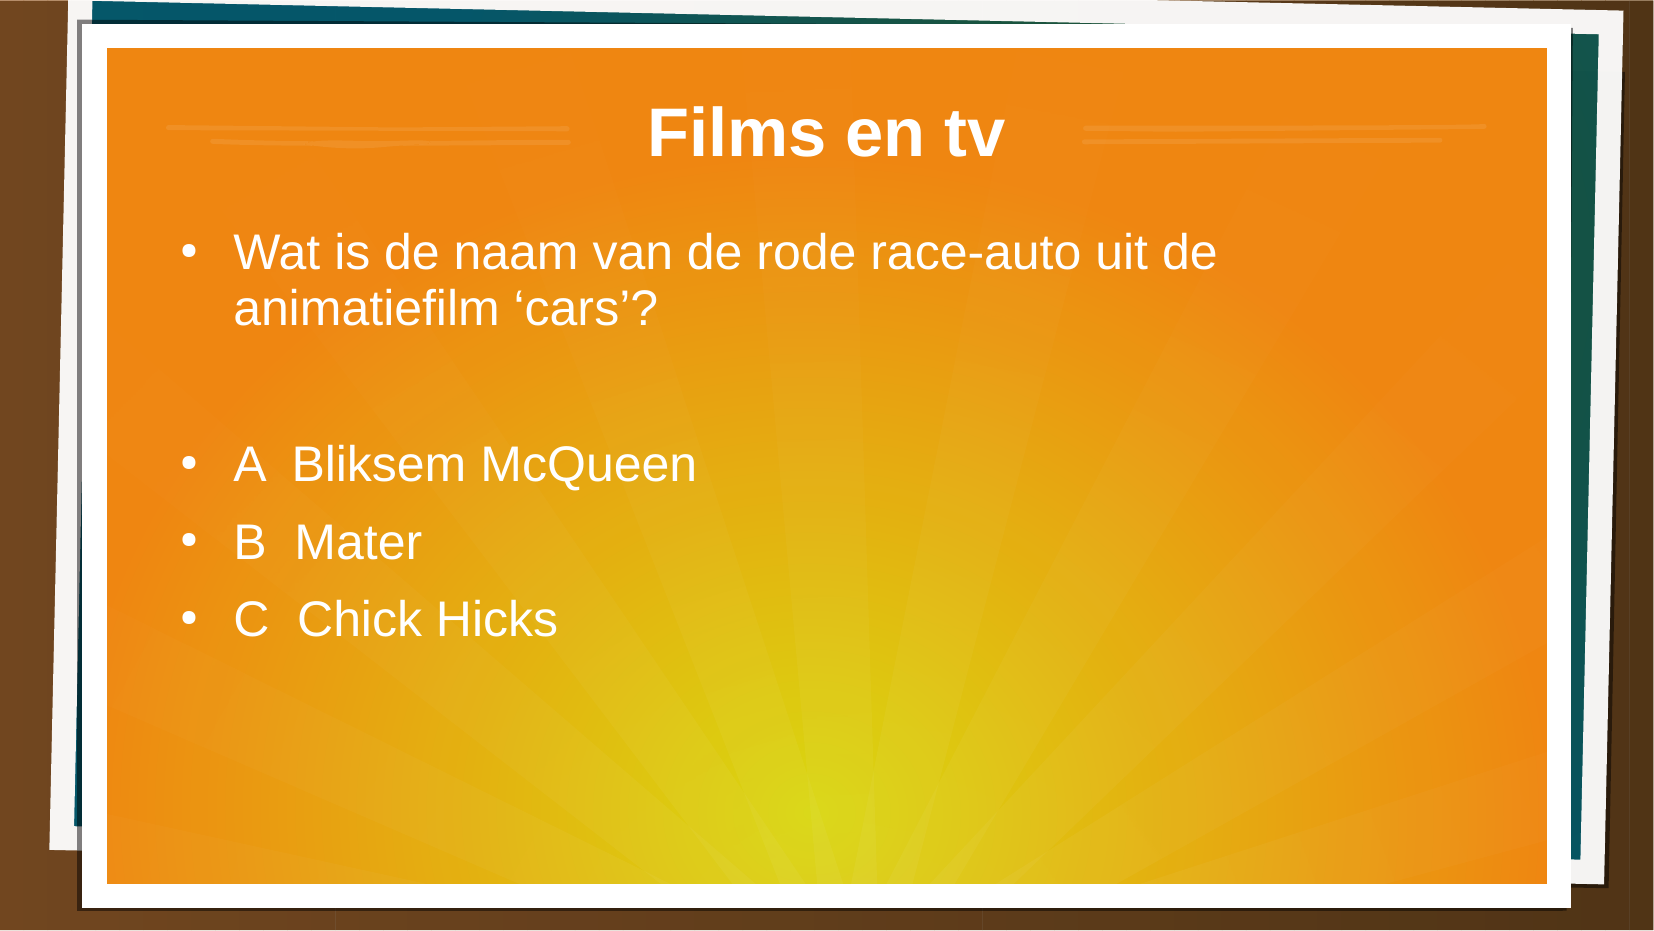

# Films en tv
Wat is de naam van de rode race-auto uit de animatiefilm ‘cars’?
A Bliksem McQueen
B Mater
C Chick Hicks